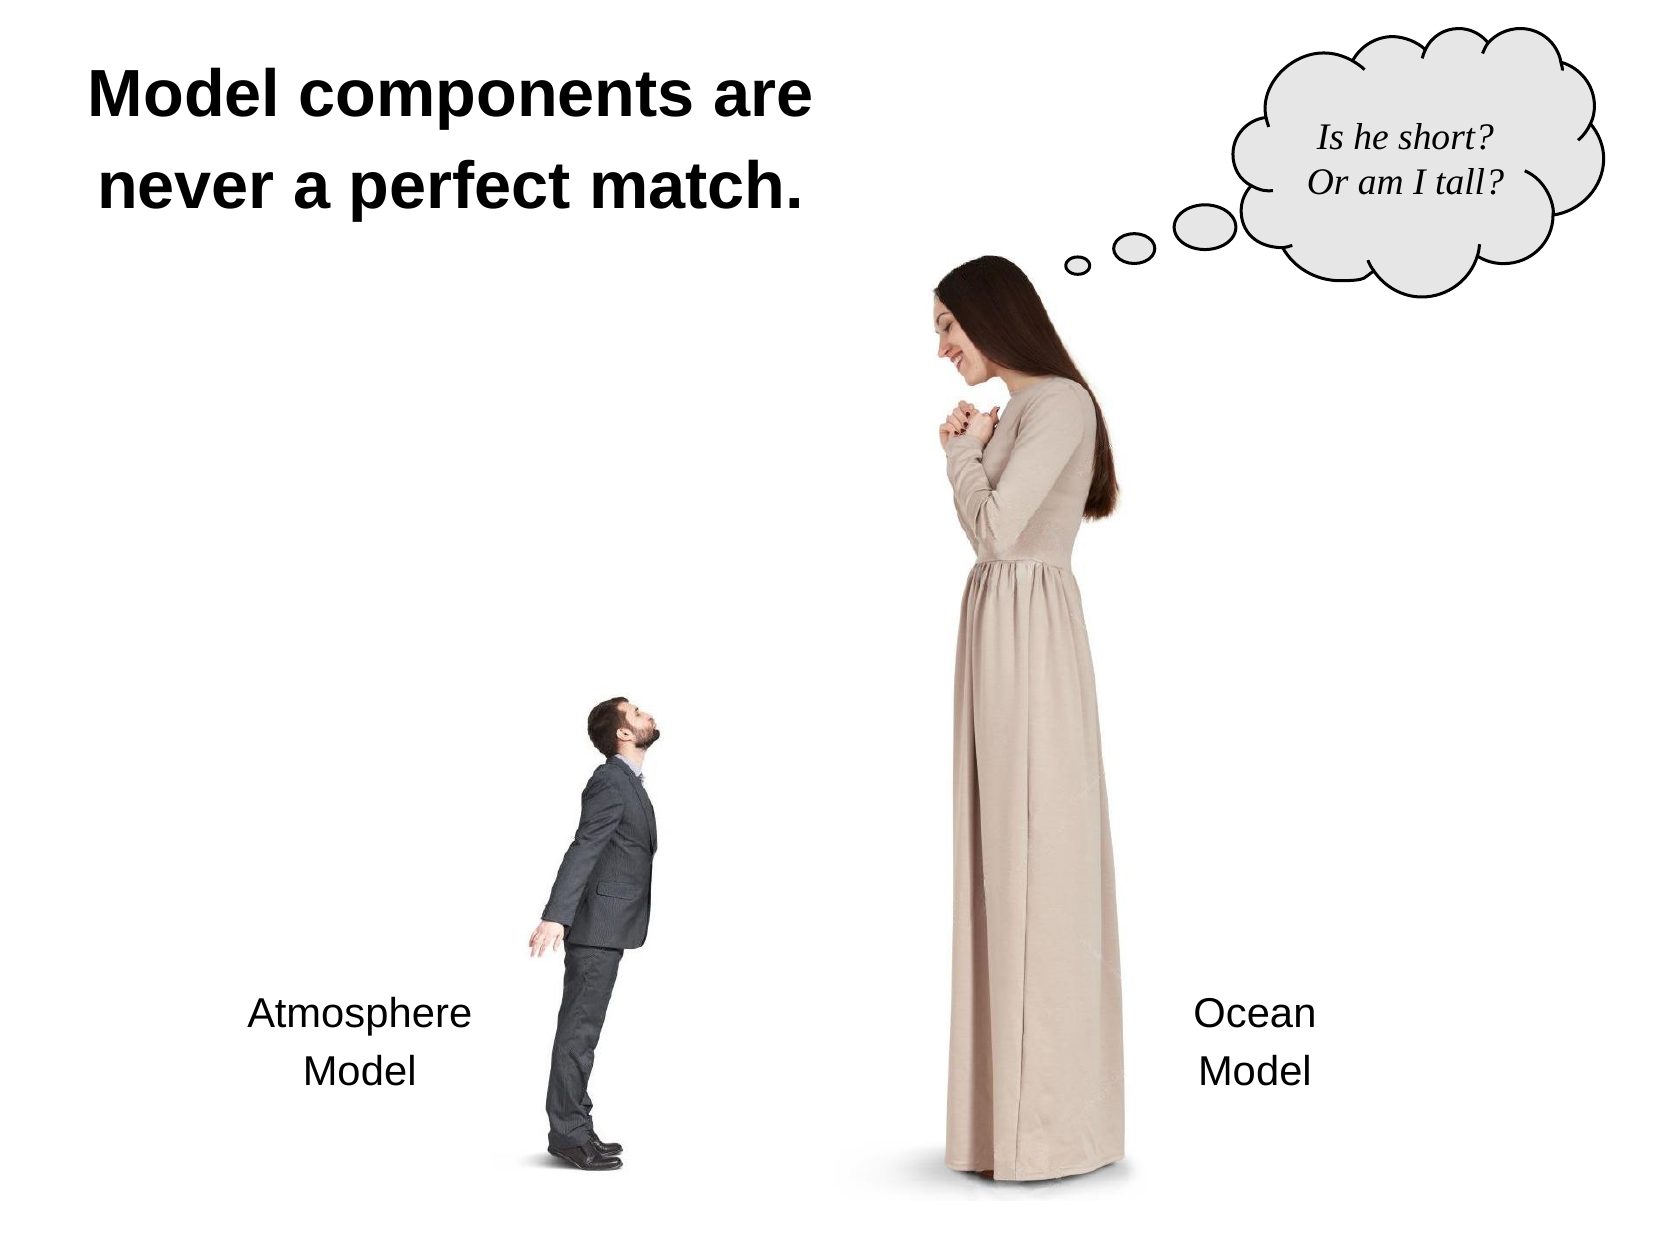

Is he short?
Or am I tall?
Model components are
never a perfect match.
Atmosphere
Model
Ocean
Model